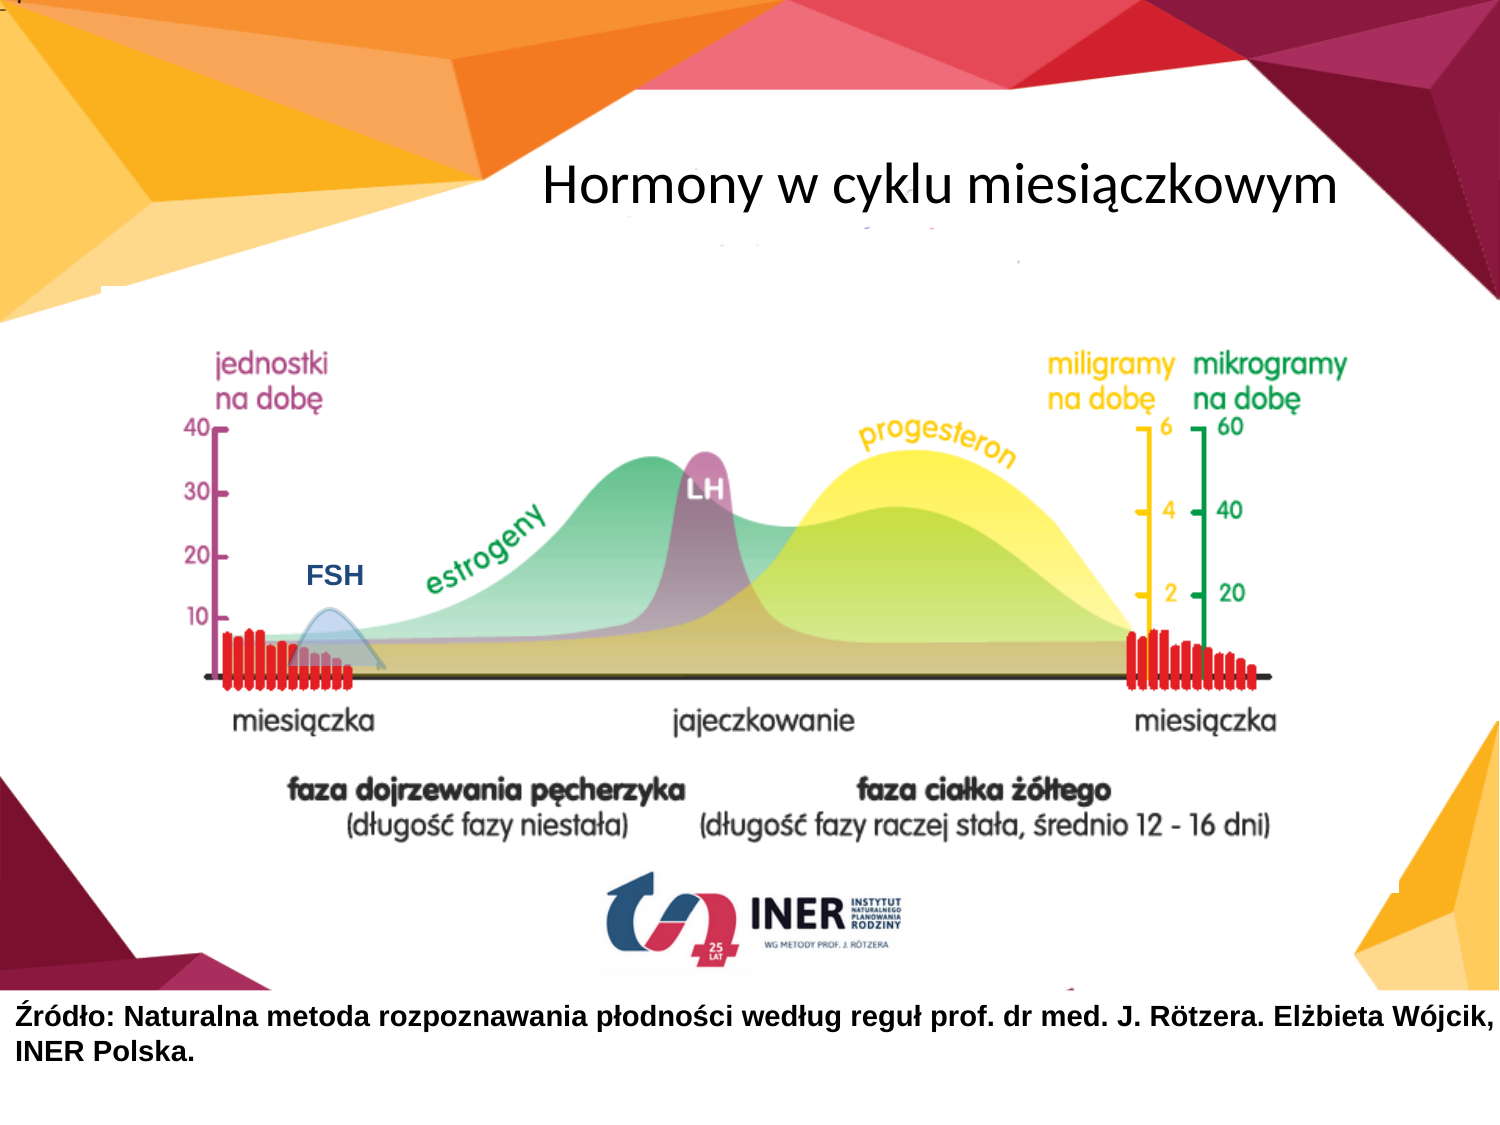

Hormony w cyklu miesiączkowym
FSH
Źródło: Naturalna metoda rozpoznawania płodności według reguł prof. dr med. J. Rötzera. Elżbieta Wójcik, INER Polska.